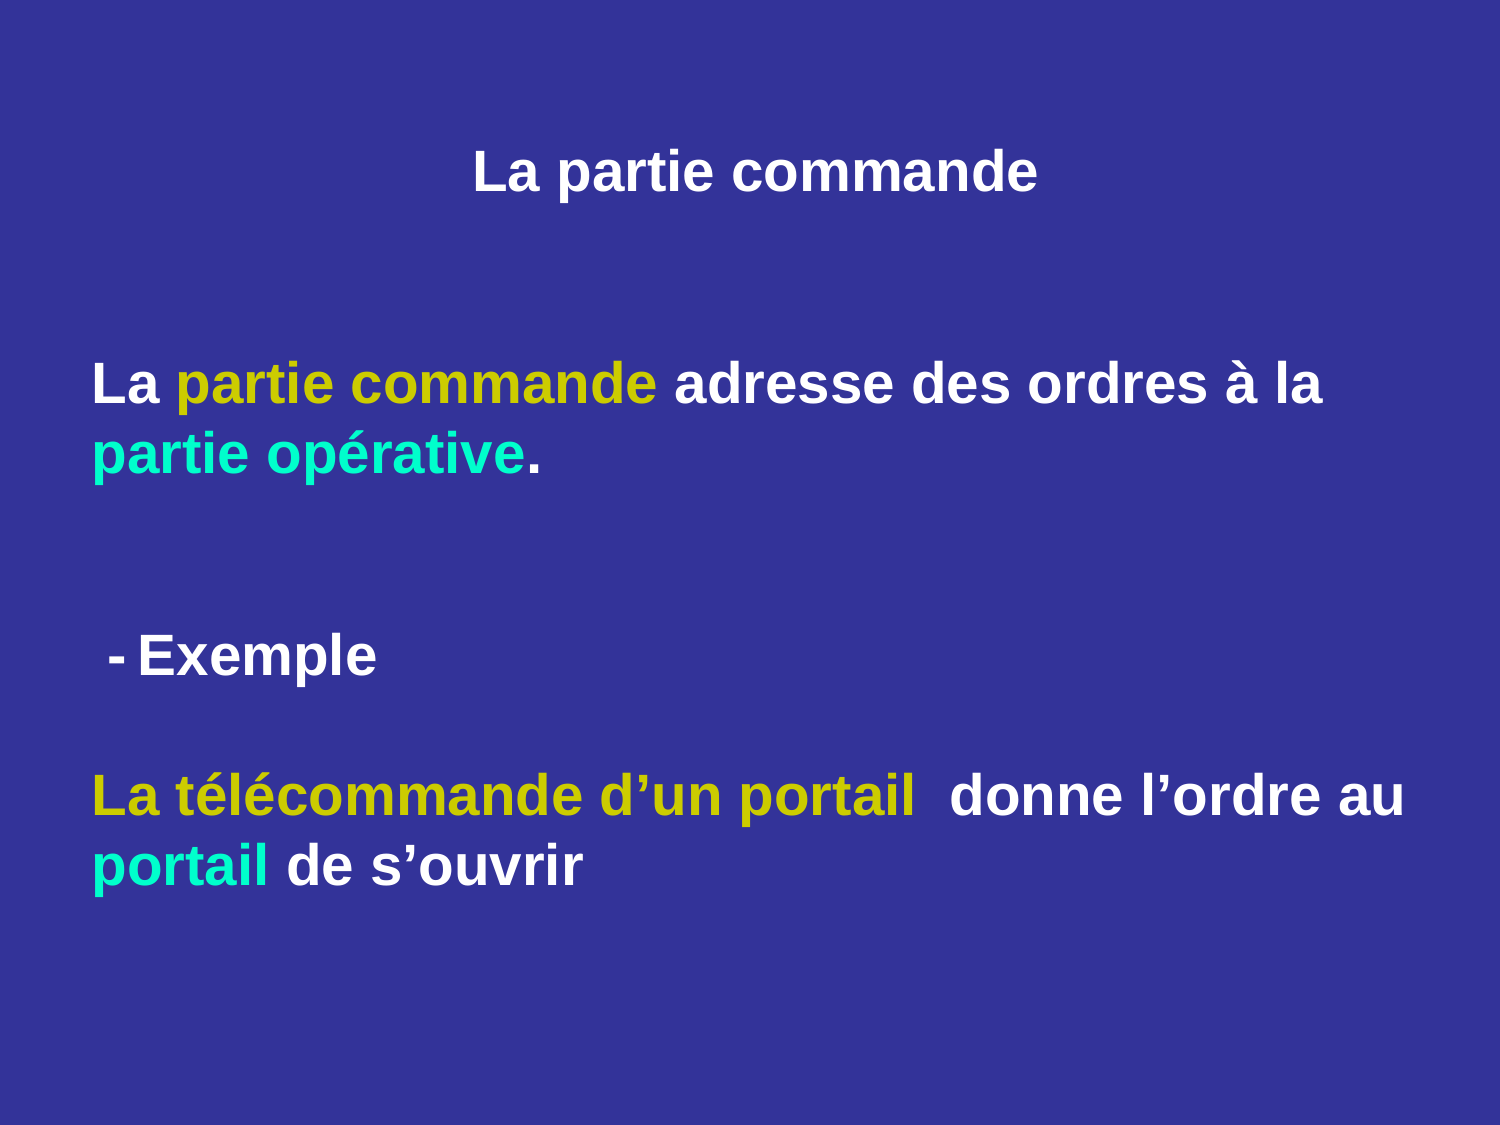

La partie commande
La partie commande adresse des ordres à la partie opérative.
 - Exemple
La télécommande d’un portail donne l’ordre au portail de s’ouvrir